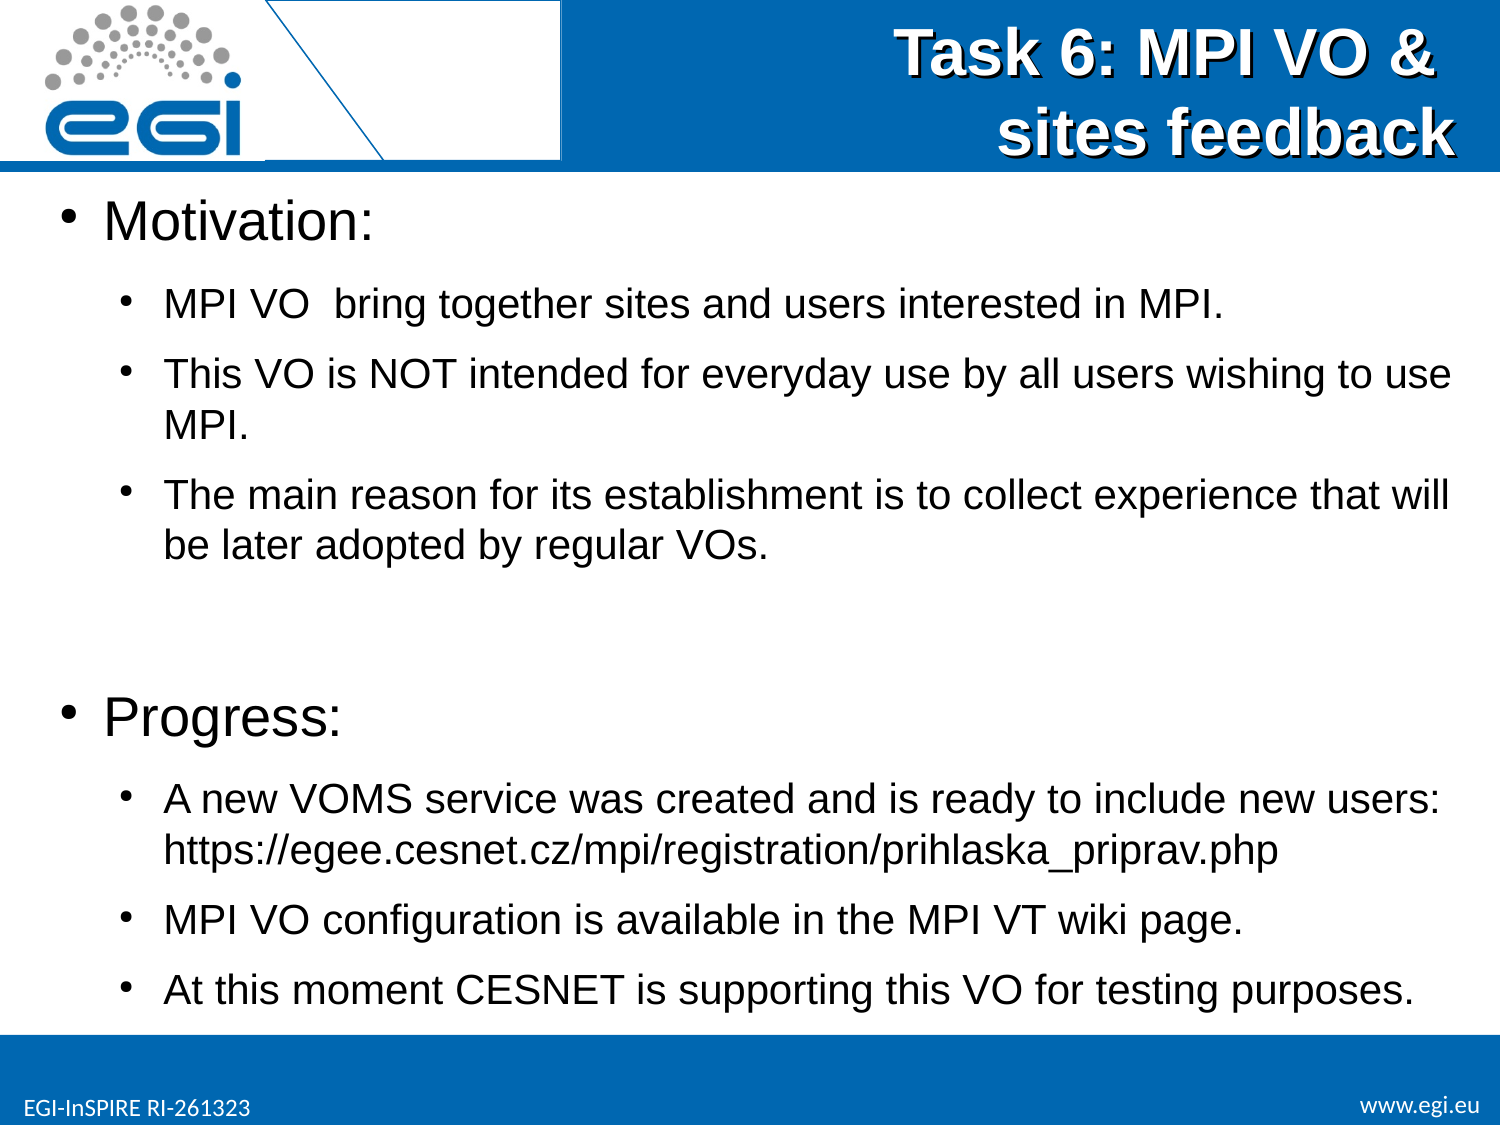

# Task 6: MPI VO & sites feedback
Motivation:
MPI VO bring together sites and users interested in MPI.
This VO is NOT intended for everyday use by all users wishing to use MPI.
The main reason for its establishment is to collect experience that will be later adopted by regular VOs.
Progress:
A new VOMS service was created and is ready to include new users: https://egee.cesnet.cz/mpi/registration/prihlaska_priprav.php
MPI VO configuration is available in the MPI VT wiki page.
At this moment CESNET is supporting this VO for testing purposes.